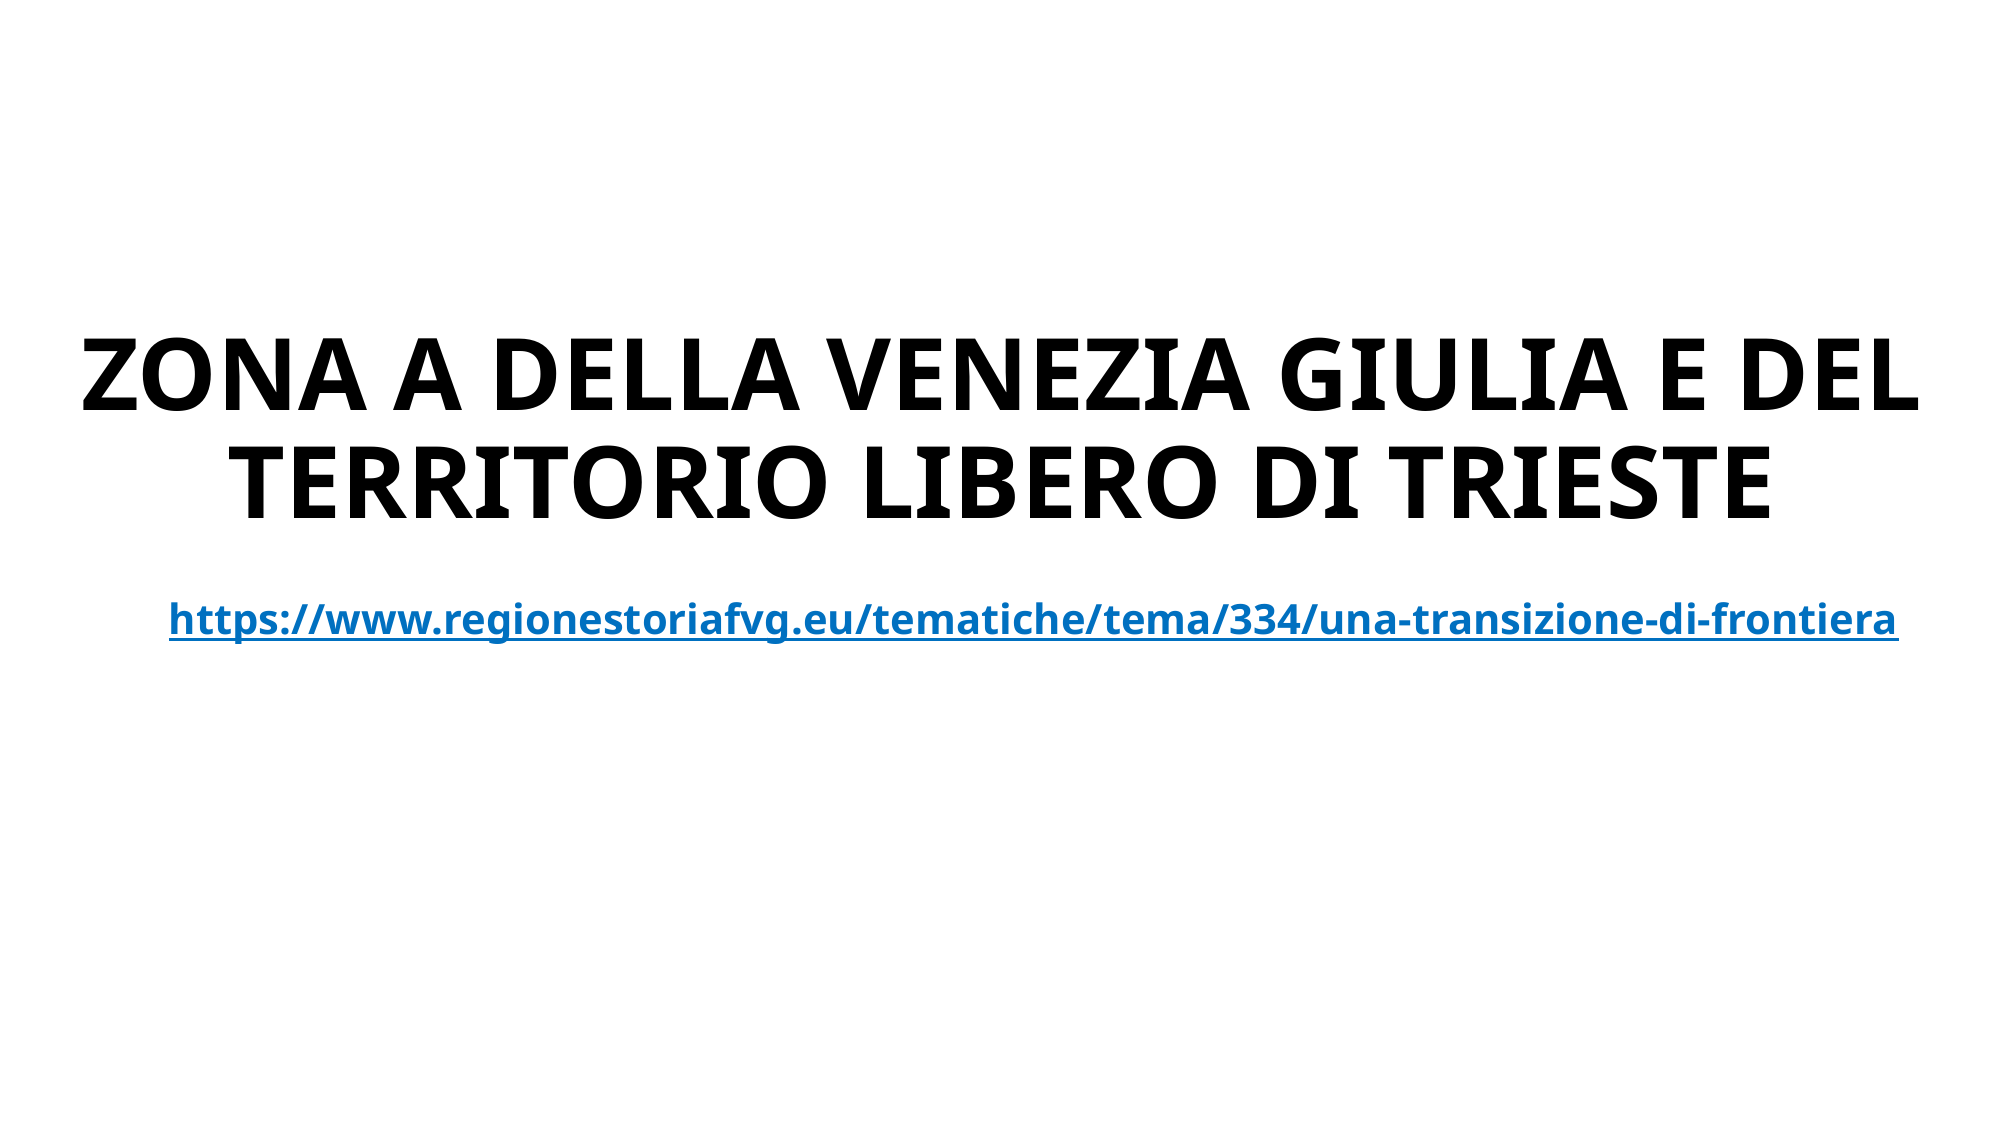

# ZONA A DELLA VENEZIA GIULIA E DEL TERRITORIO LIBERO DI TRIESTE
https://www.regionestoriafvg.eu/tematiche/tema/334/una-transizione-di-frontiera